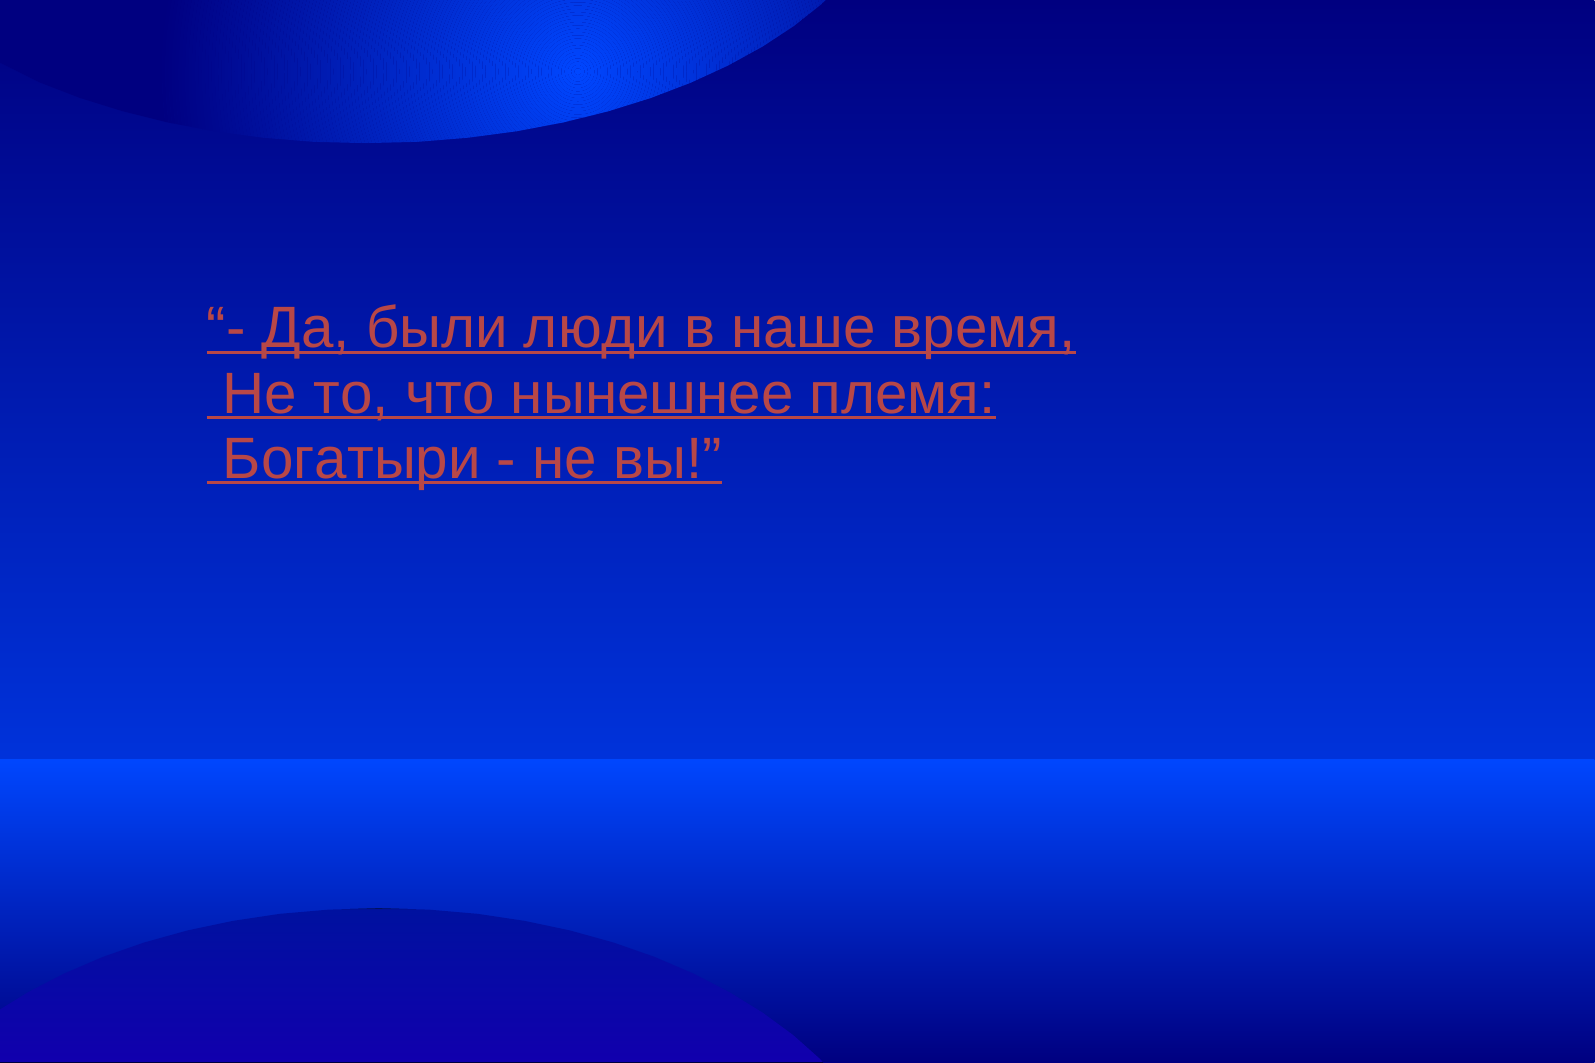

“- Да, были люди в наше время,
 Не то, что нынешнее племя:
 Богатыри - не вы!”